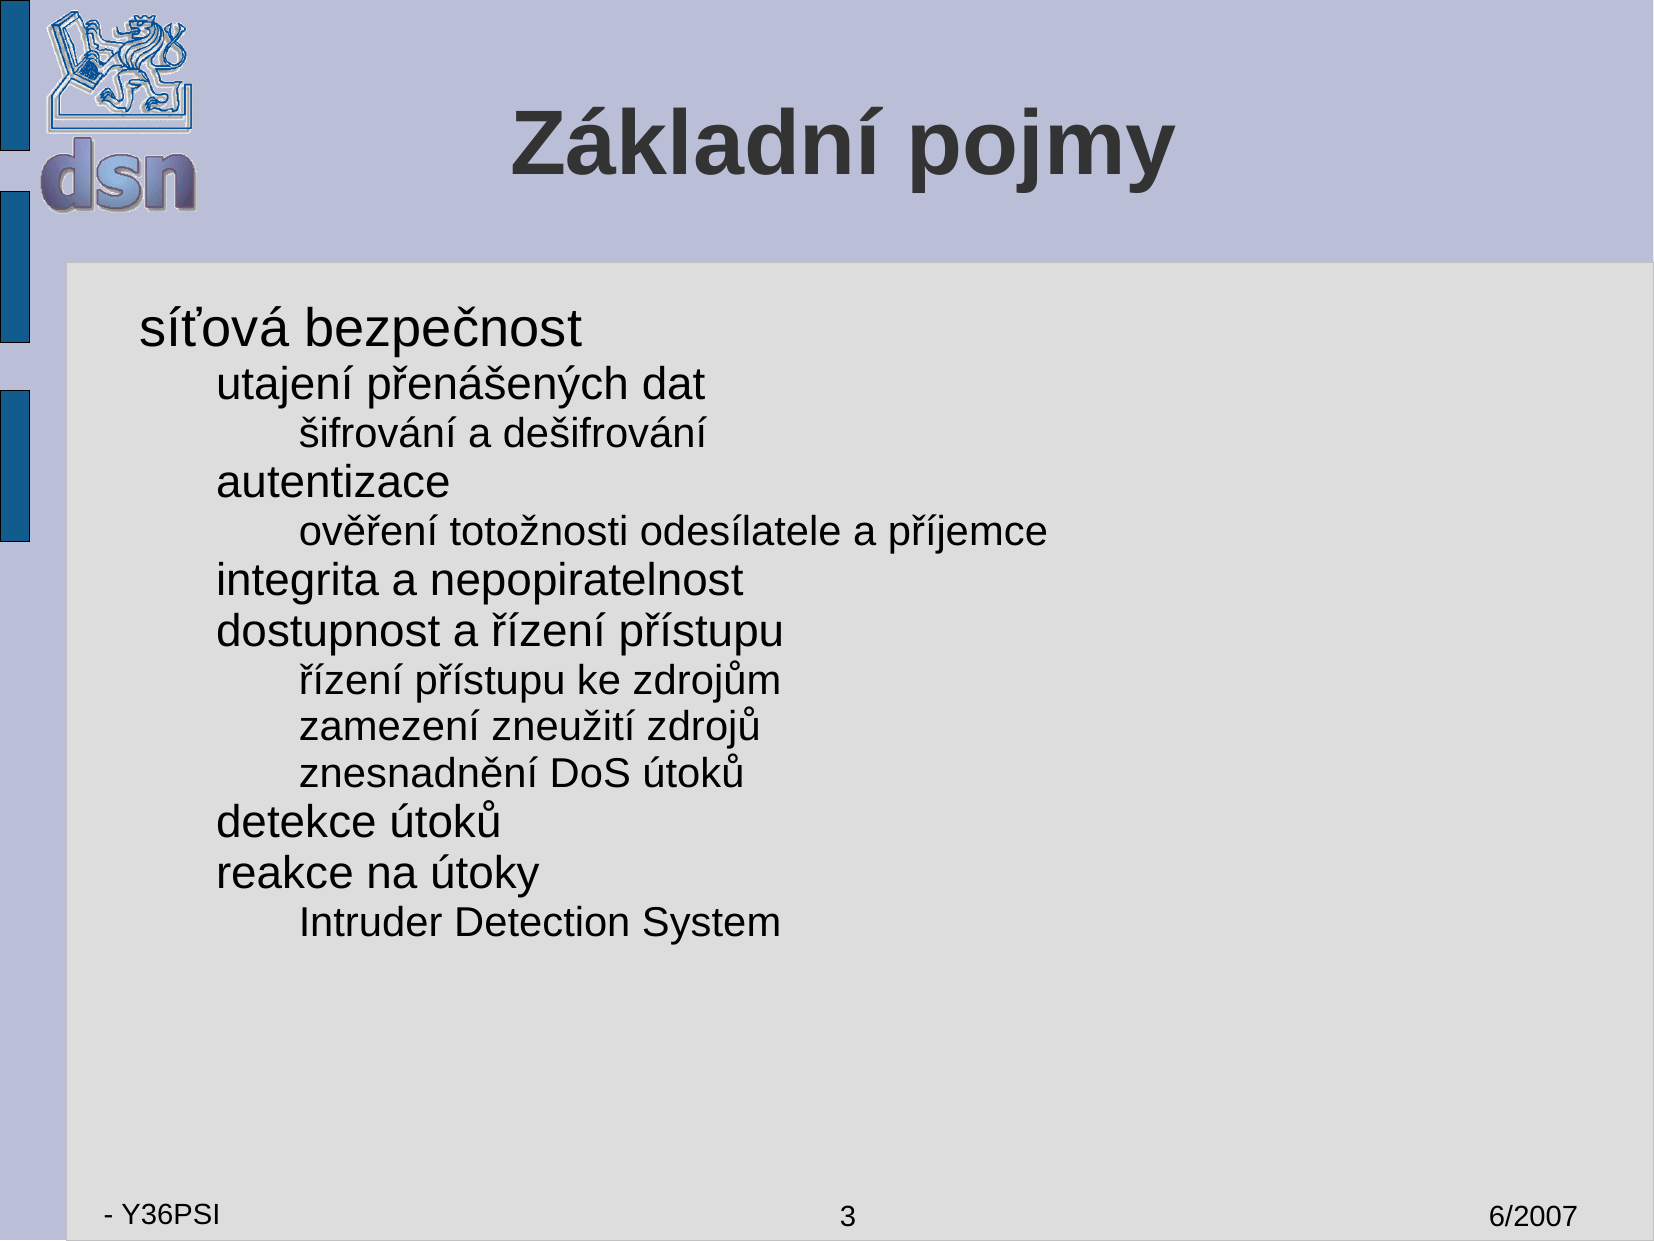

# Základní pojmy
síťová bezpečnost
utajení přenášených dat
šifrování a dešifrování
autentizace
ověření totožnosti odesílatele a příjemce
integrita a nepopiratelnost
dostupnost a řízení přístupu
řízení přístupu ke zdrojům
zamezení zneužití zdrojů
znesnadnění DoS útoků
detekce útoků
reakce na útoky
Intruder Detection System